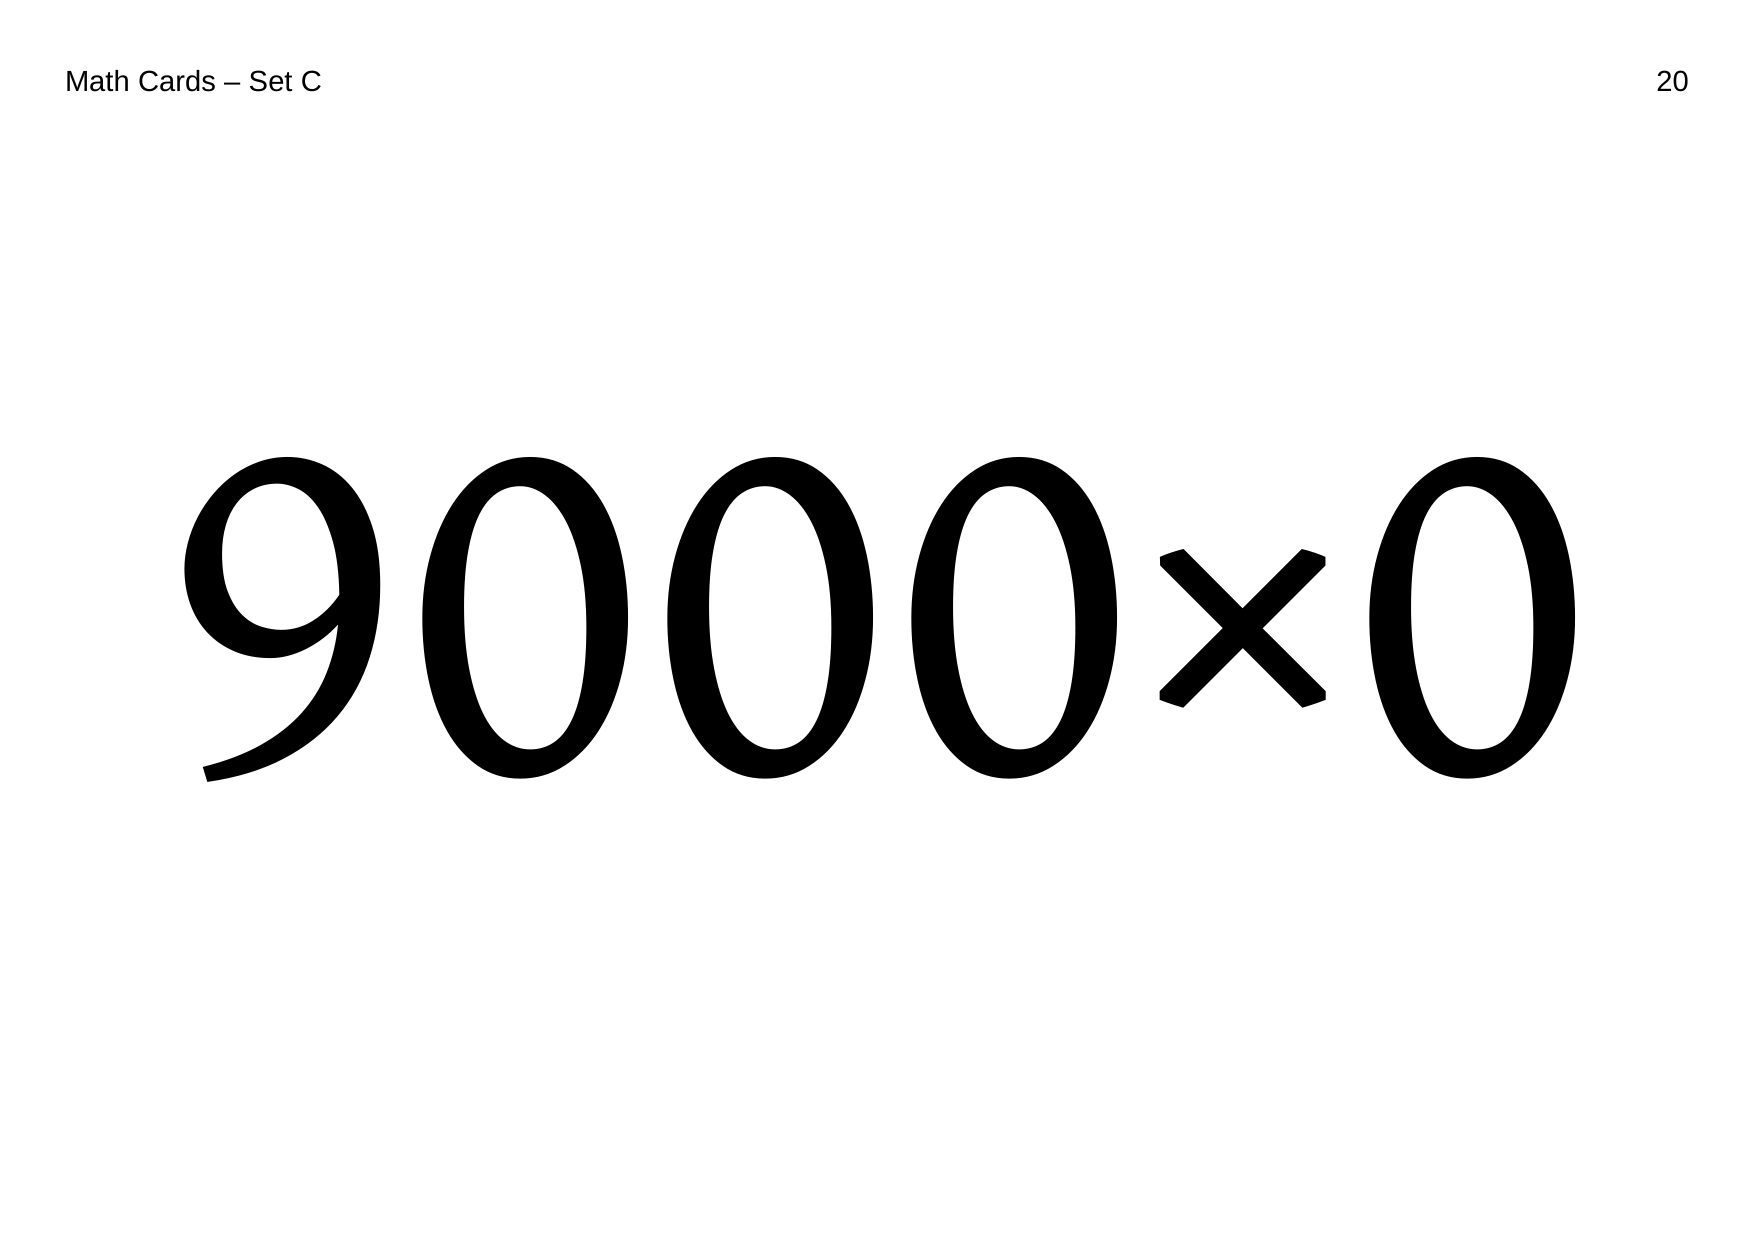

Math Cards – Set C
20
9000×0